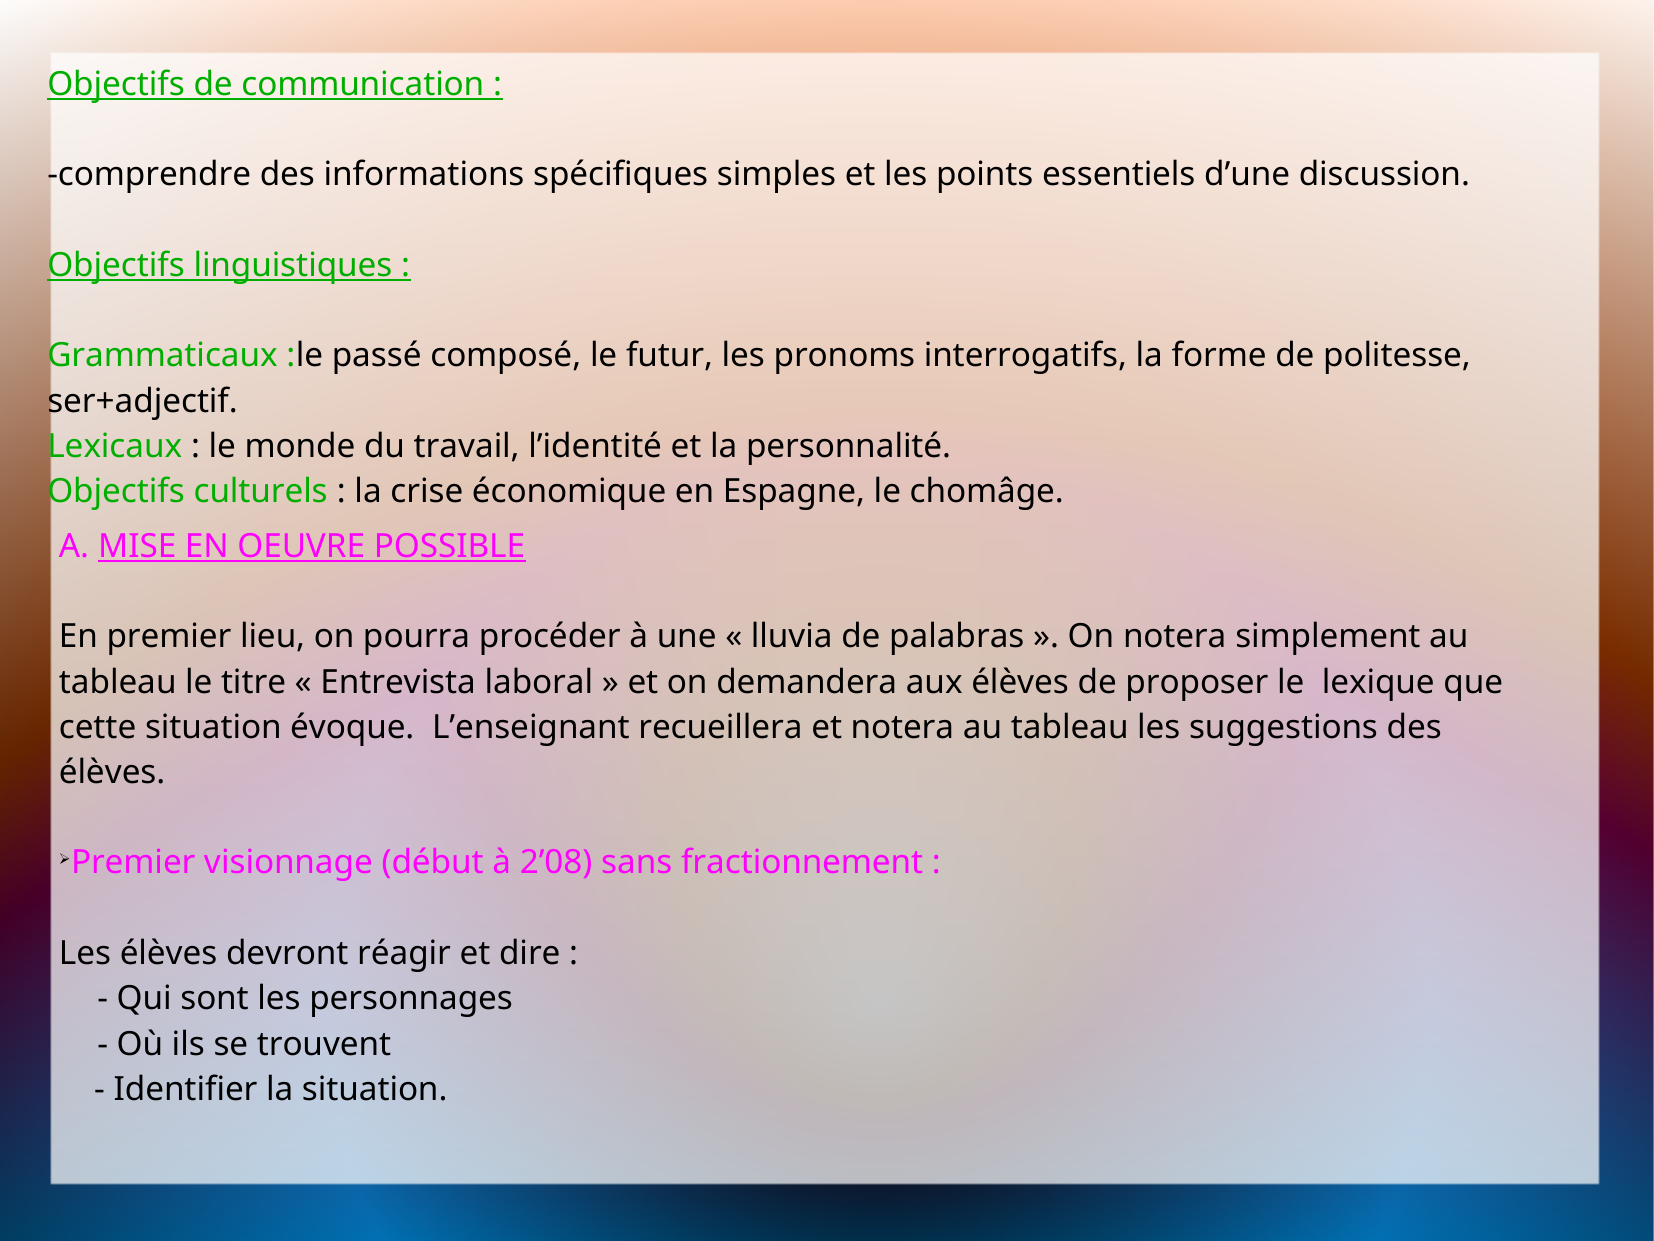

# Objectifs de communication : -comprendre des informations spécifiques simples et les points essentiels d’une discussion. Objectifs linguistiques : Grammaticaux :le passé composé, le futur, les pronoms interrogatifs, la forme de politesse, ser+adjectif. Lexicaux : le monde du travail, l’identité et la personnalité. Objectifs culturels : la crise économique en Espagne, le chomâge.
A. MISE EN OEUVRE POSSIBLE
En premier lieu, on pourra procéder à une « lluvia de palabras ». On notera simplement au tableau le titre « Entrevista laboral » et on demandera aux élèves de proposer le lexique que cette situation évoque. L’enseignant recueillera et notera au tableau les suggestions des élèves.
Premier visionnage (début à 2’08) sans fractionnement :
Les élèves devront réagir et dire :
 - Qui sont les personnages
 - Où ils se trouvent
 - Identifier la situation.